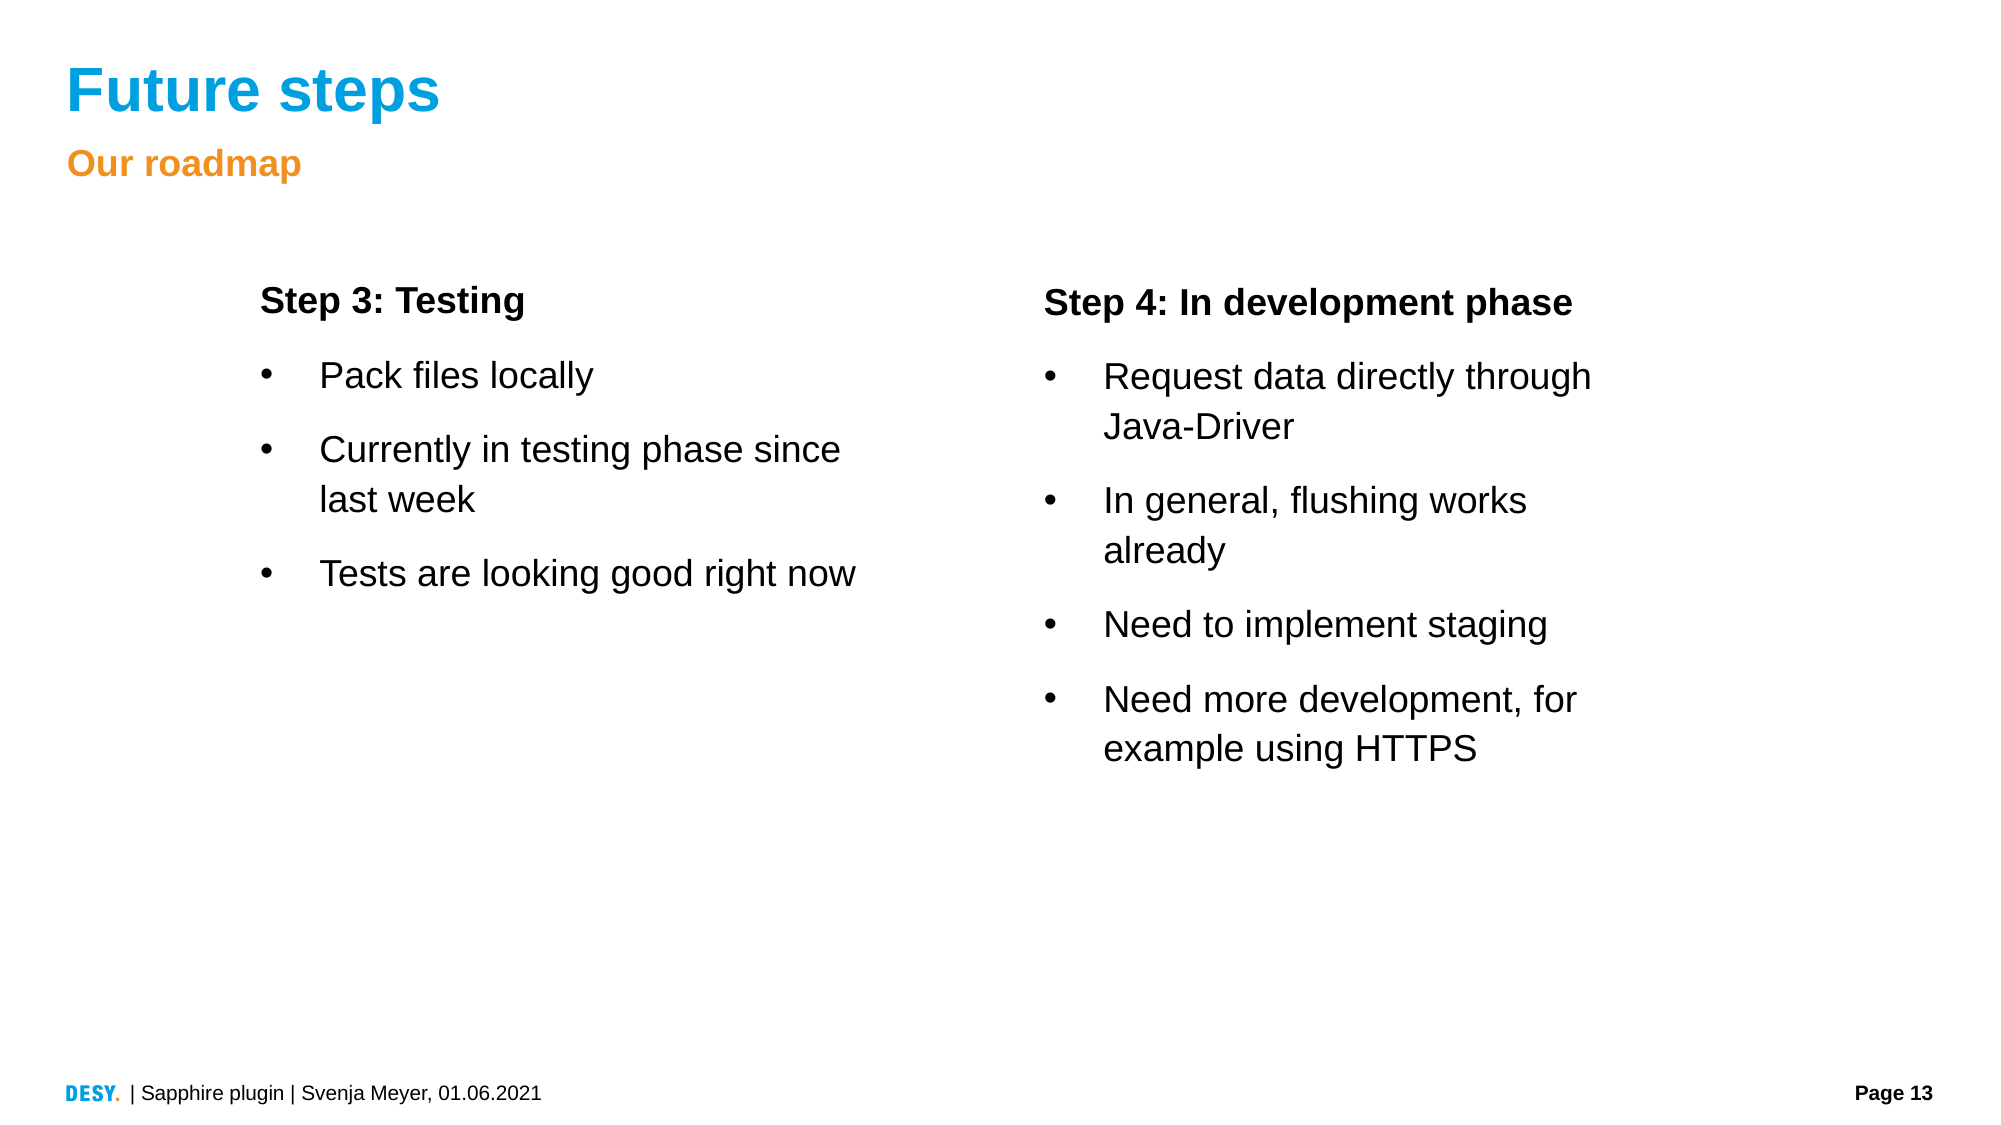

# Future steps
Our roadmap
Step 3: Testing
Pack files locally
Currently in testing phase since last week
Tests are looking good right now
Step 4: In development phase
Request data directly through Java-Driver
In general, flushing works already
Need to implement staging
Need more development, for example using HTTPS
| Sapphire plugin | Svenja Meyer, 01.06.2021